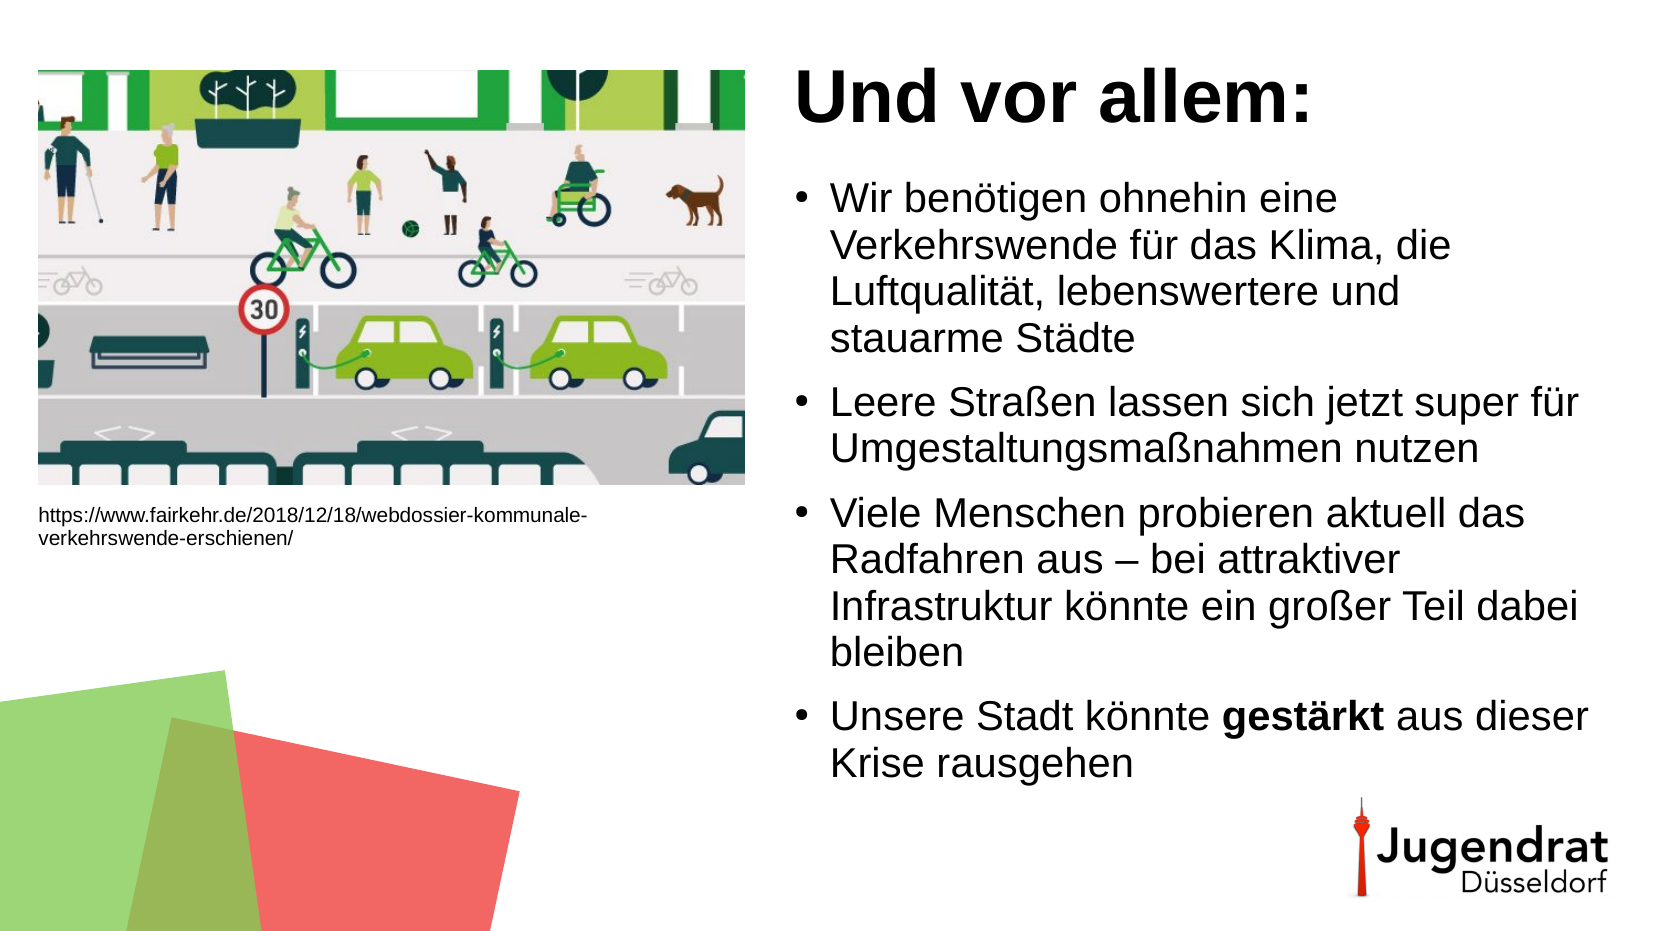

Und vor allem:
Wir benötigen ohnehin eine Verkehrswende für das Klima, die Luftqualität, lebenswertere und stauarme Städte
Leere Straßen lassen sich jetzt super für Umgestaltungsmaßnahmen nutzen
Viele Menschen probieren aktuell das Radfahren aus – bei attraktiver Infrastruktur könnte ein großer Teil dabei bleiben
Unsere Stadt könnte gestärkt aus dieser Krise rausgehen
https://www.fairkehr.de/2018/12/18/webdossier-kommunale-verkehrswende-erschienen/